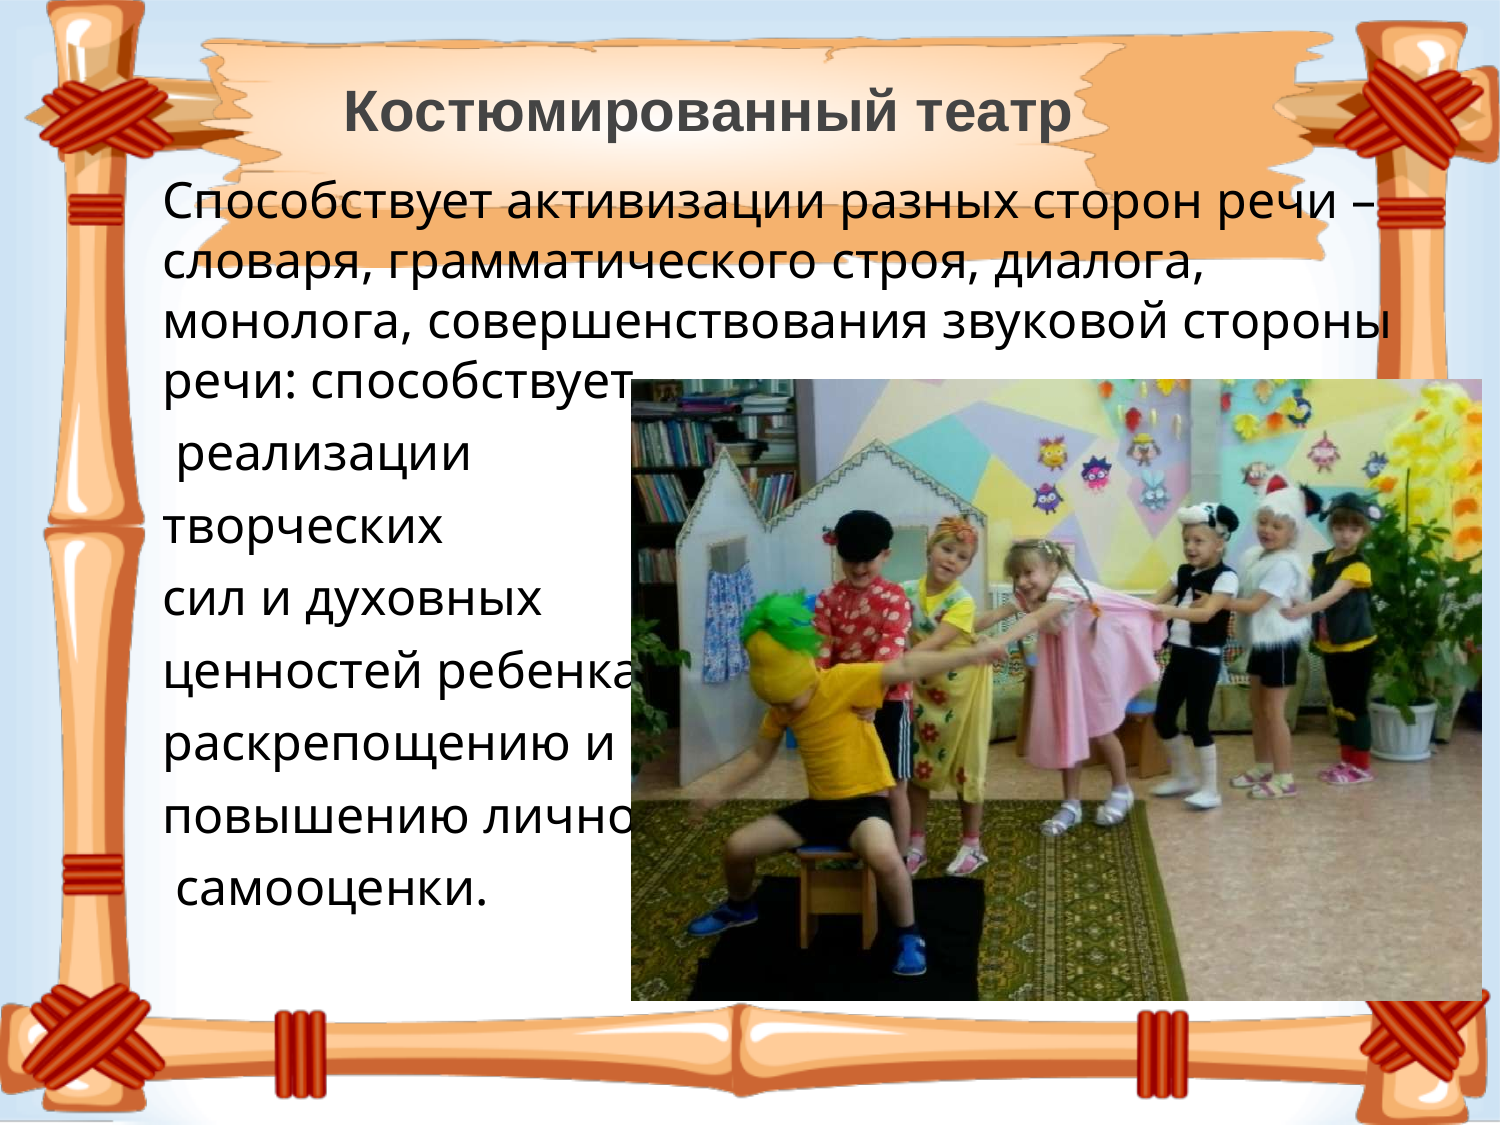

# Костюмированный театр
Способствует активизации разных сторон речи – словаря, грамматического строя, диалога, монолога, совершенствования звуковой стороны речи: способствует
 реализации
творческих
сил и духовных
ценностей ребенка,
раскрепощению и
повышению личной
 самооценки.